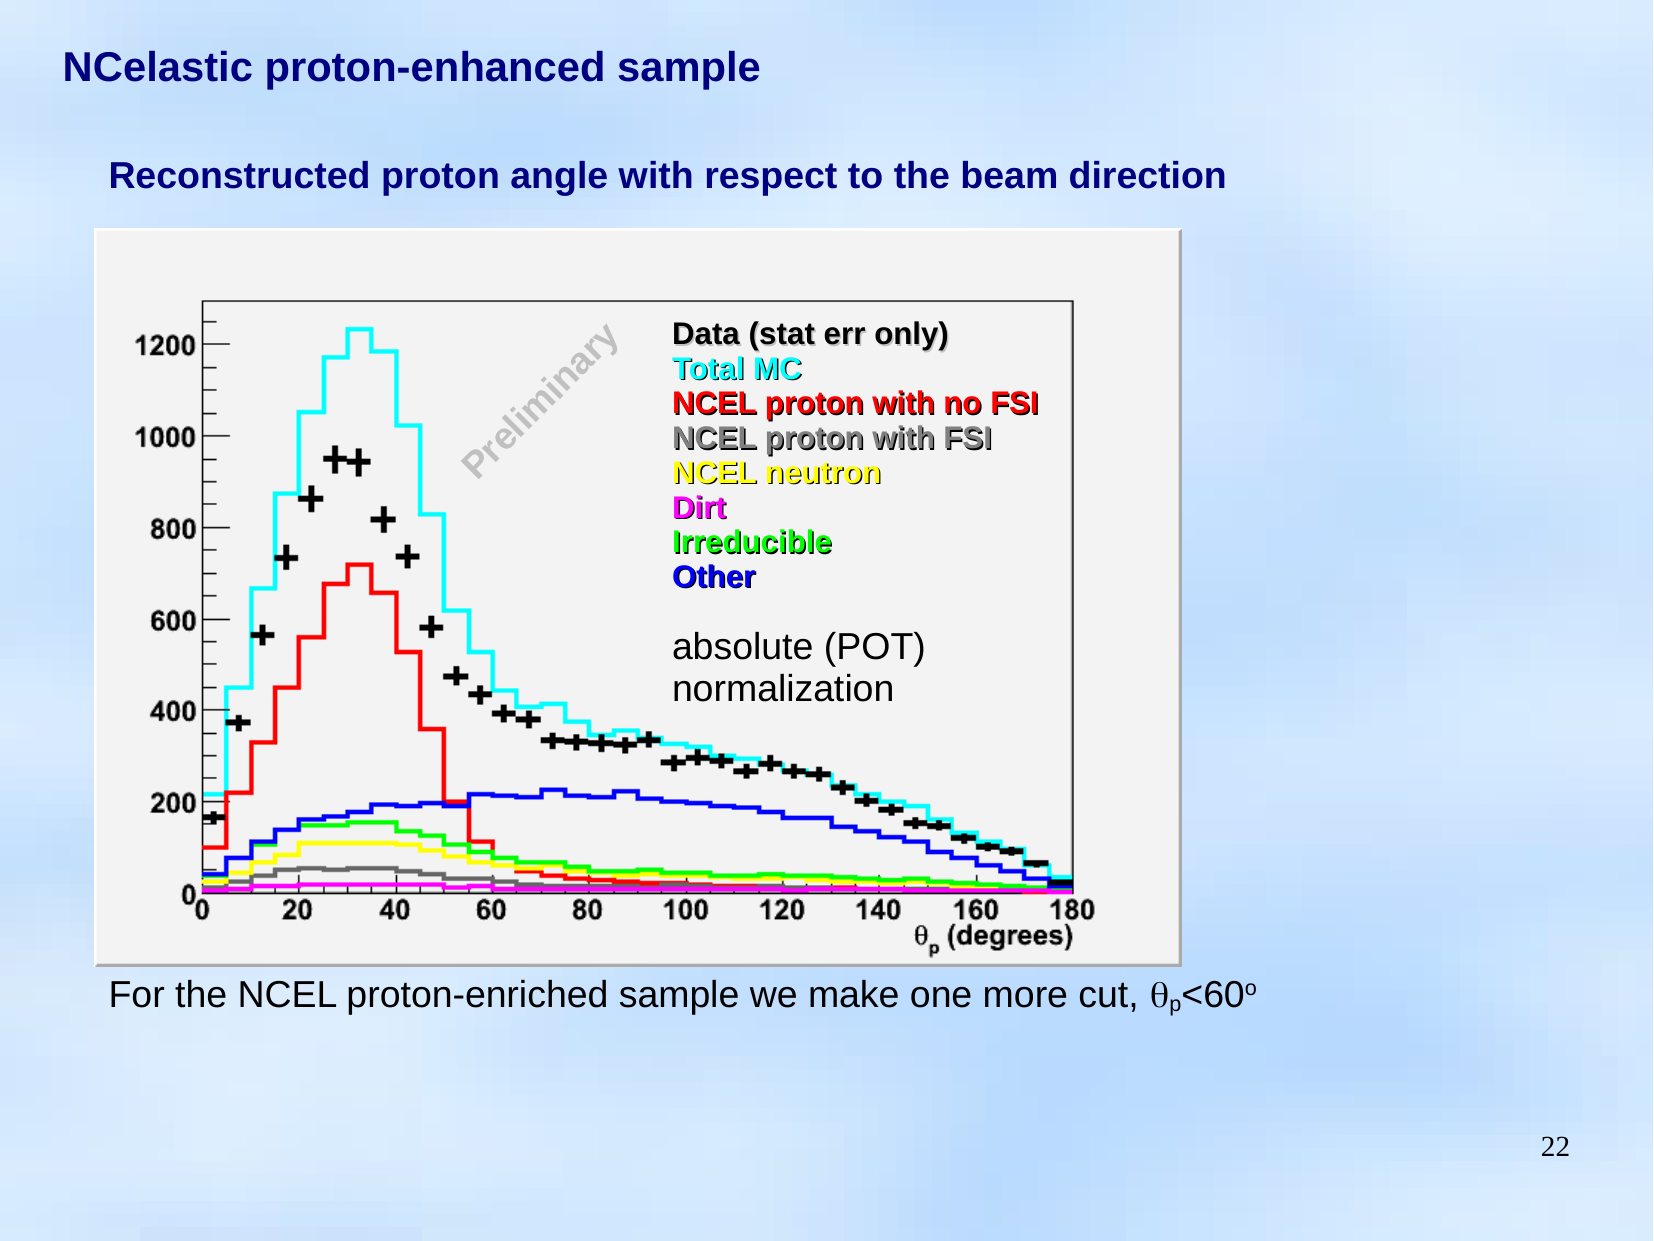

NCelastic proton-enhanced sample
Reconstructed proton angle with respect to the beam direction
Preliminary
Data (stat err only)
Total MC
NCEL proton with no FSI
NCEL proton with FSI
NCEL neutron
Dirt
Irreducible
Other
absolute (POT) normalization
For the NCEL proton-enriched sample we make one more cut, qp<60o
22